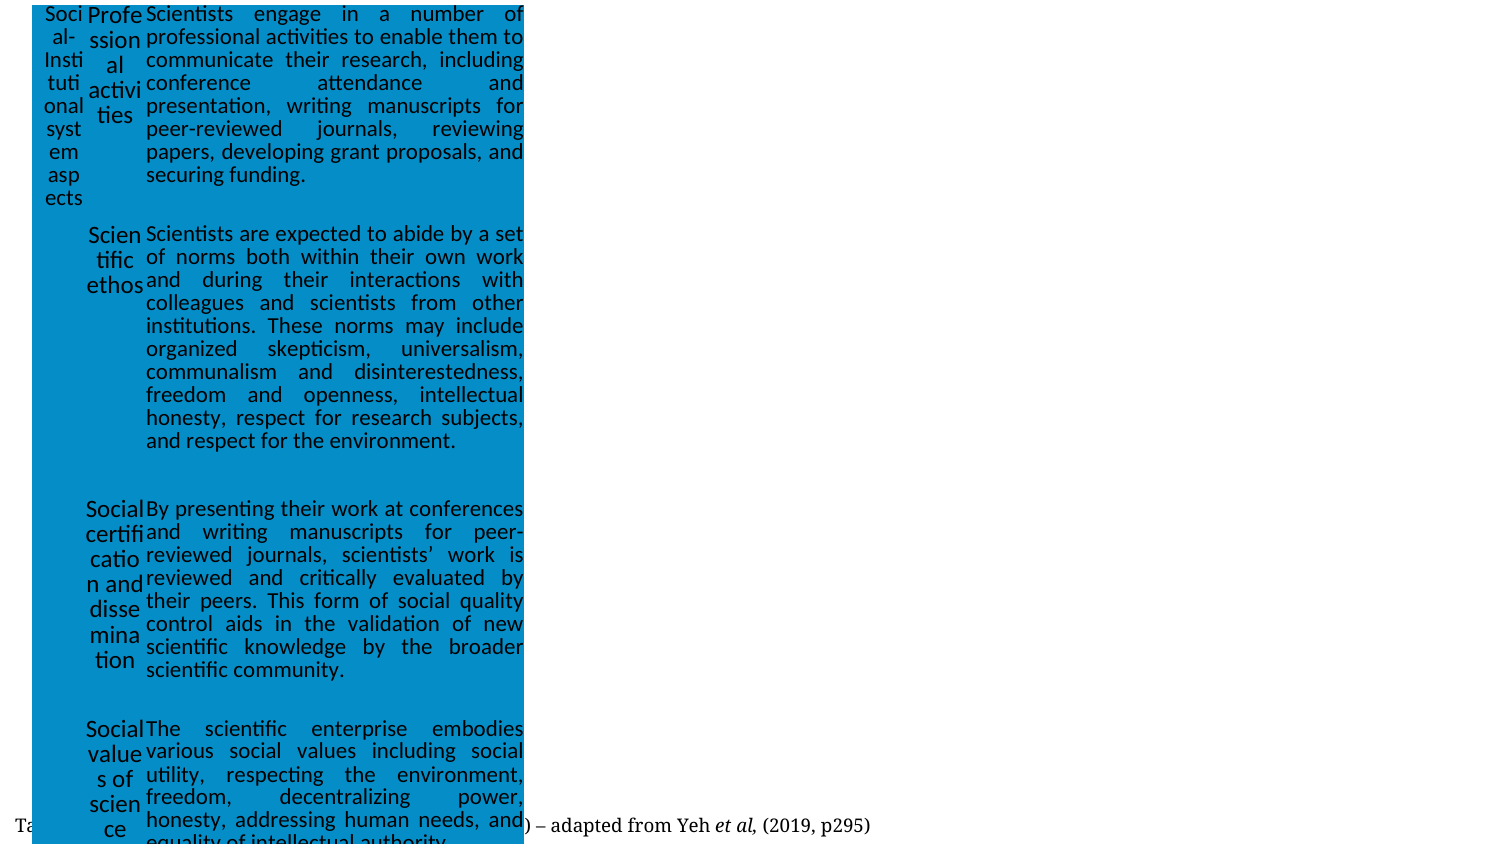

| Social-Institutional system aspects | Professional activities | Scientists engage in a number of professional activities to enable them to communicate their research, including conference attendance and presentation, writing manuscripts for peer-reviewed journals, reviewing papers, developing grant proposals, and securing funding. |
| --- | --- | --- |
| | Scientific ethos | Scientists are expected to abide by a set of norms both within their own work and during their interactions with colleagues and scientists from other institutions. These norms may include organized skepticism, universalism, communalism and disinterestedness, freedom and openness, intellectual honesty, respect for research subjects, and respect for the environment. |
| | Social certification and dissemination | By presenting their work at conferences and writing manuscripts for peer-reviewed journals, scientists’ work is reviewed and critically evaluated by their peers. This form of social quality control aids in the validation of new scientific knowledge by the broader scientific community. |
| | Social values of science | The scientific enterprise embodies various social values including social utility, respecting the environment, freedom, decentralizing power, honesty, addressing human needs, and equality of intellectual authority. |
| | Social organizations and interactions | Science is socially organized in various institutions including universities and research centres. The nature of social interactions among members of a research team working on different projects is governed by an organizational hierarchy. In a wider organizational context, the institute of science has been linked to industry and the defence force. |
| | Political power structures | The scientific enterprise operates within a political environment that imposes its own values and interests. Science is not universal, and the outcomes of science are not always beneficial for individuals, groups, communities, or cultures. |
| | Financial systems | The scientific enterprise is mediated by economic factors. Scientists require funding in order to carry out their work, and state- and national-level governing bodies provide significant levels of funding to universities and research centers. As such, these organizations have an influence on the types of scientific research funded, and ultimately conducted. |
Table 1: FRA categories (from Erduran and Dagher 2014a) – adapted from Yeh et al, (2019, p295)